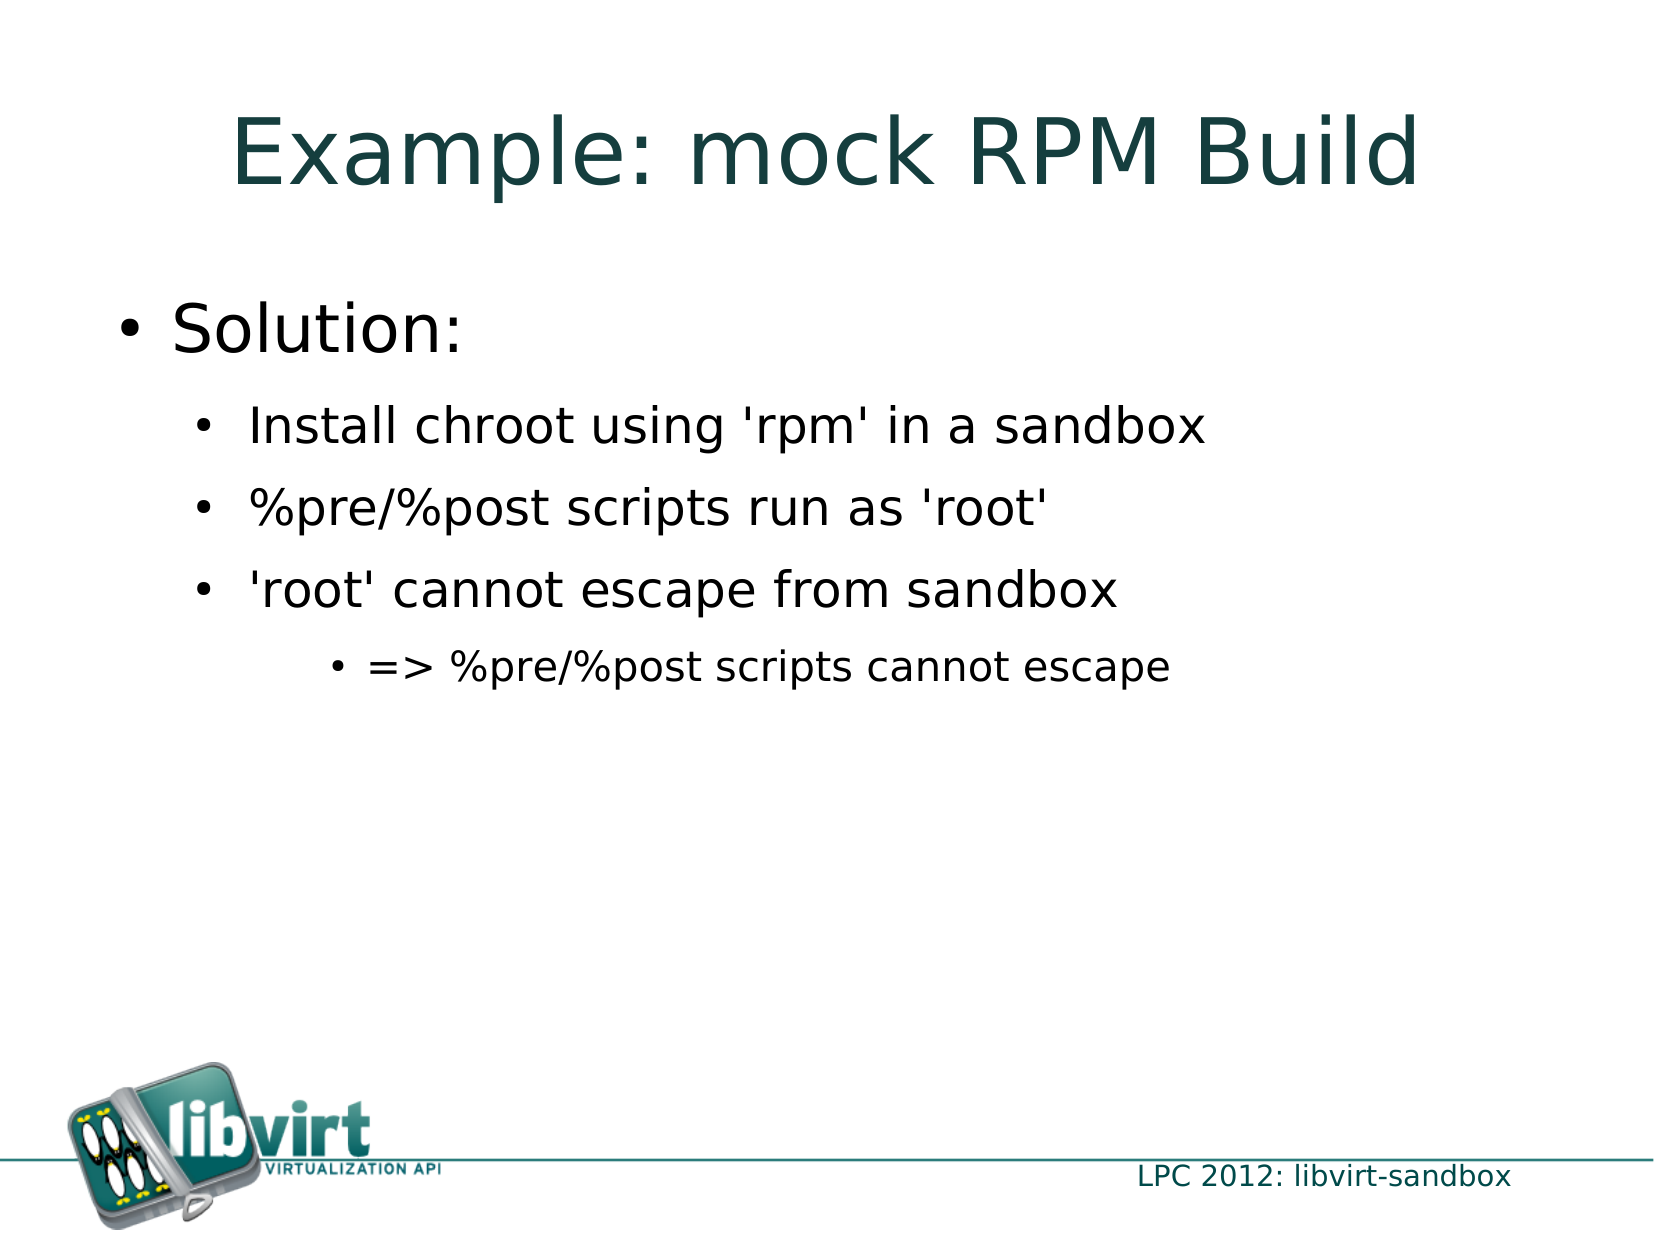

# Example: mock RPM Build
Solution:
Install chroot using 'rpm' in a sandbox
%pre/%post scripts run as 'root'
'root' cannot escape from sandbox
=> %pre/%post scripts cannot escape
LPC 2012: libvirt-sandbox